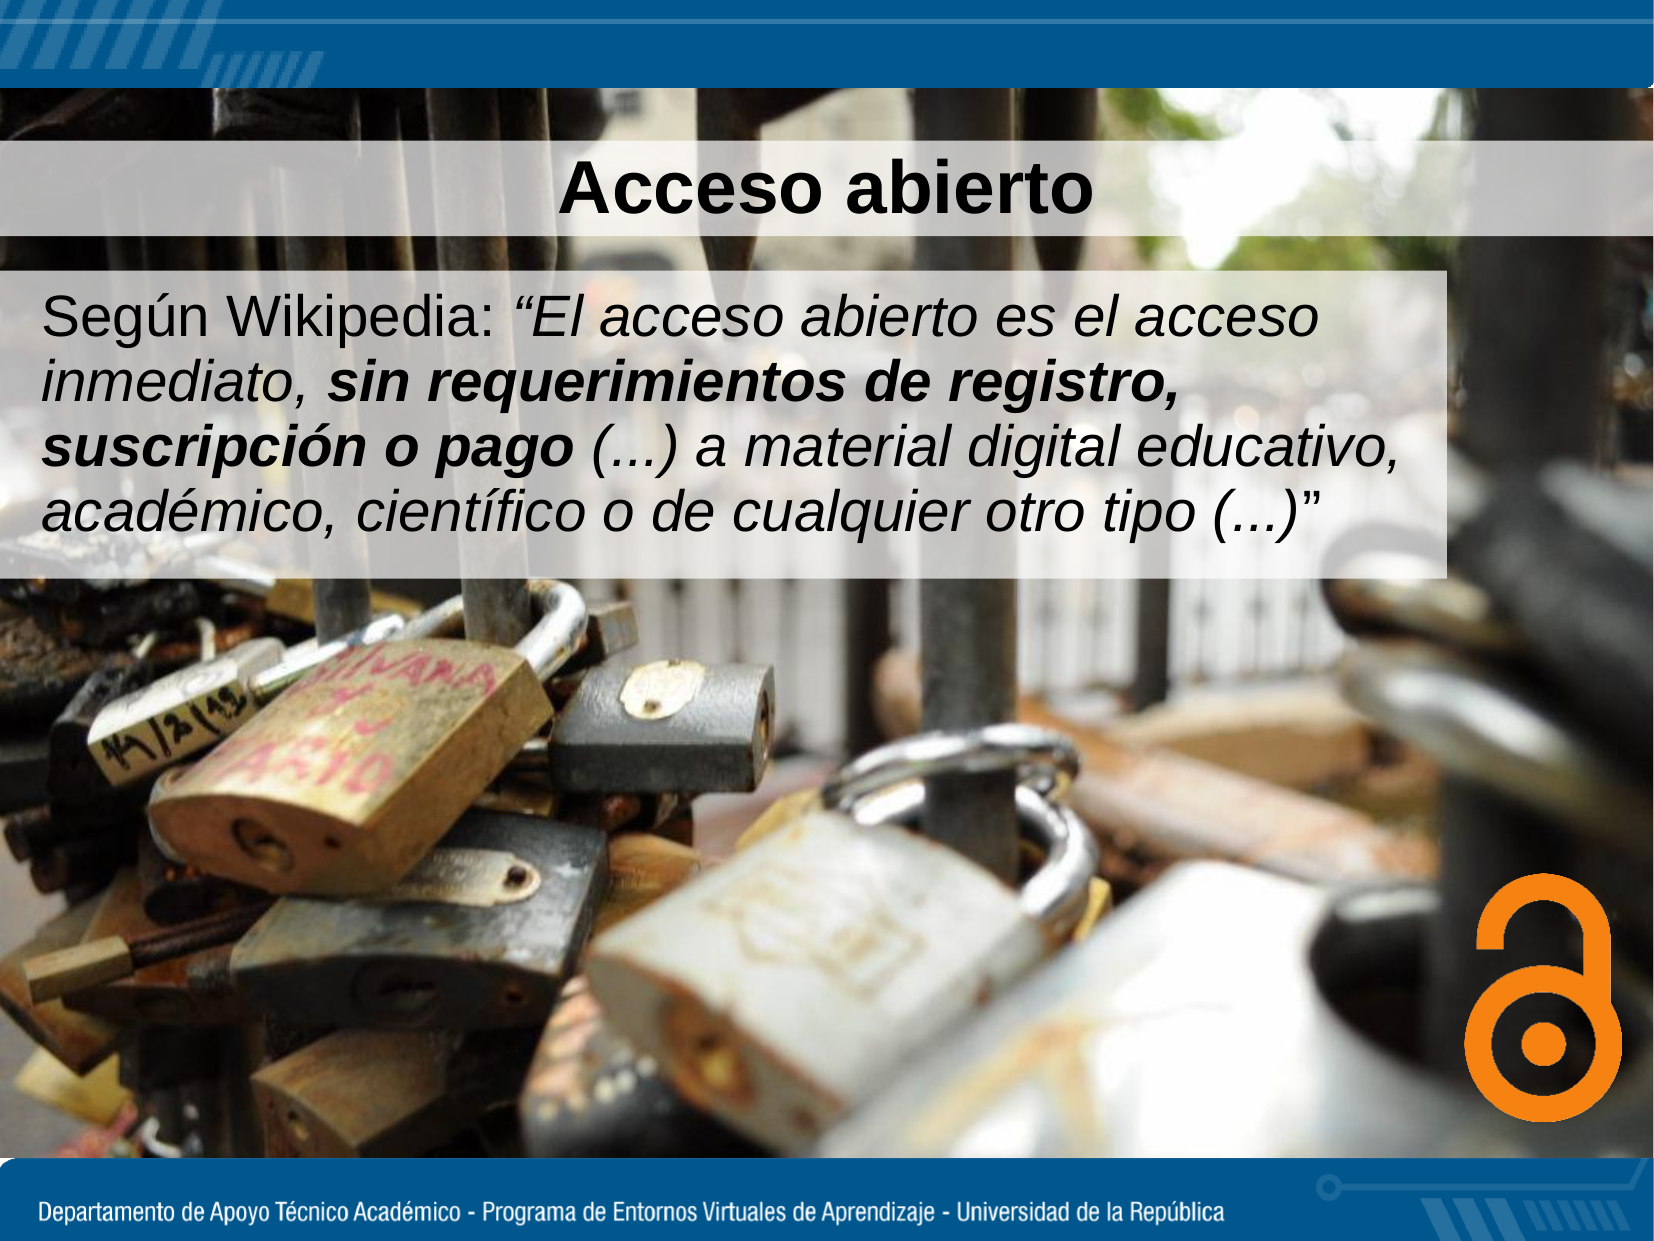

# Acceso abierto
Según Wikipedia: “El acceso abierto es el acceso inmediato, sin requerimientos de registro, suscripción o pago (...) a material digital educativo, académico, científico o de cualquier otro tipo (...)”